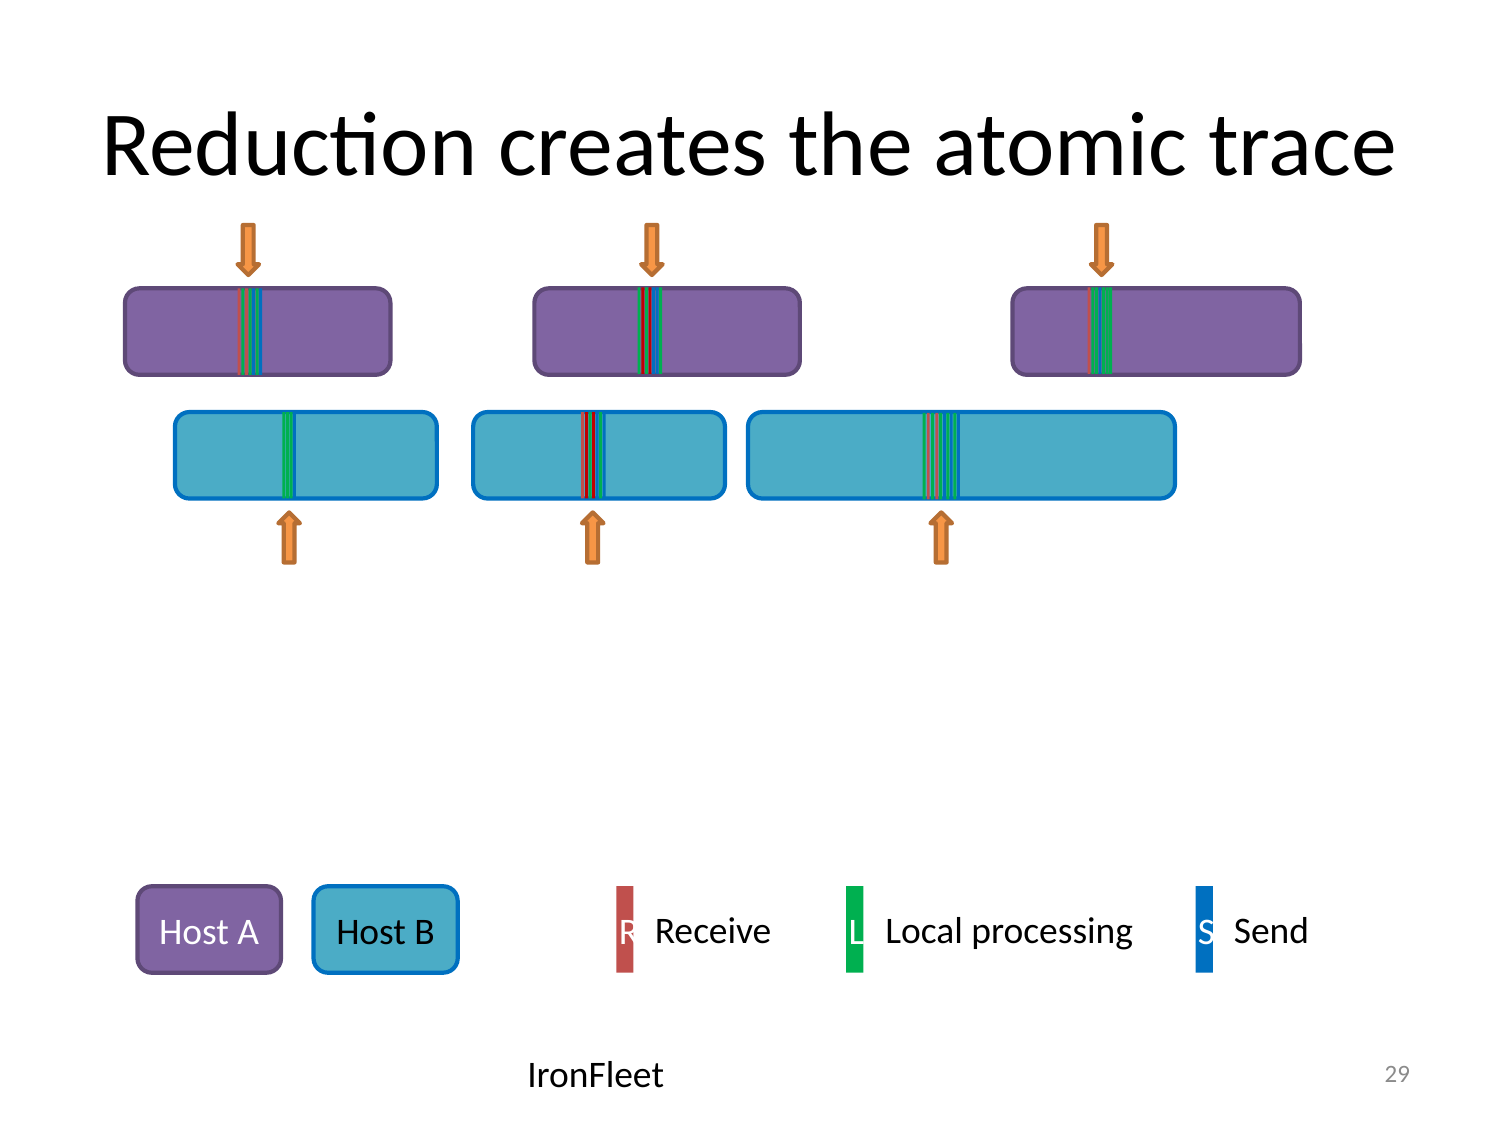

# Reduction creates the atomic trace
Host A
Host B
R
L
S
Receive
Local processing
Send
IronFleet